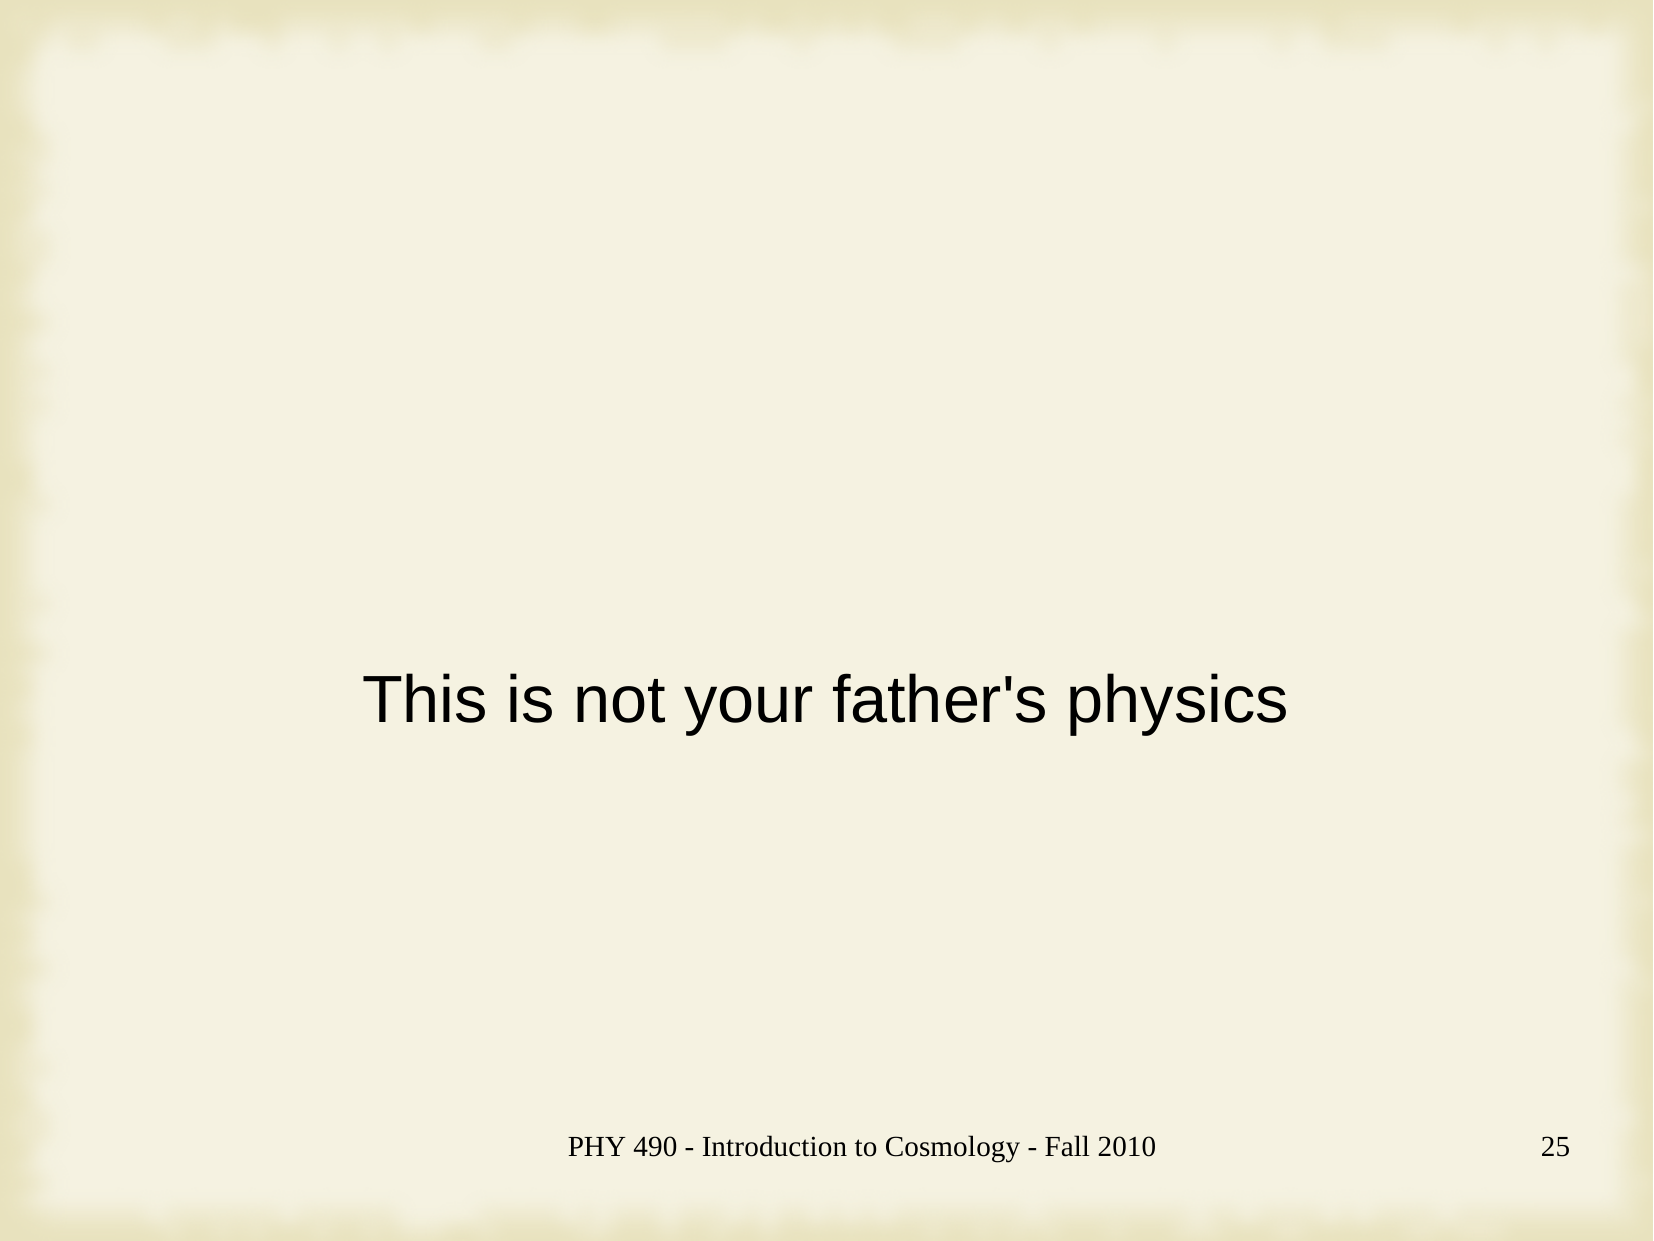

#
This is not your father's physics
PHY 490 - Introduction to Cosmology - Fall 2010
25